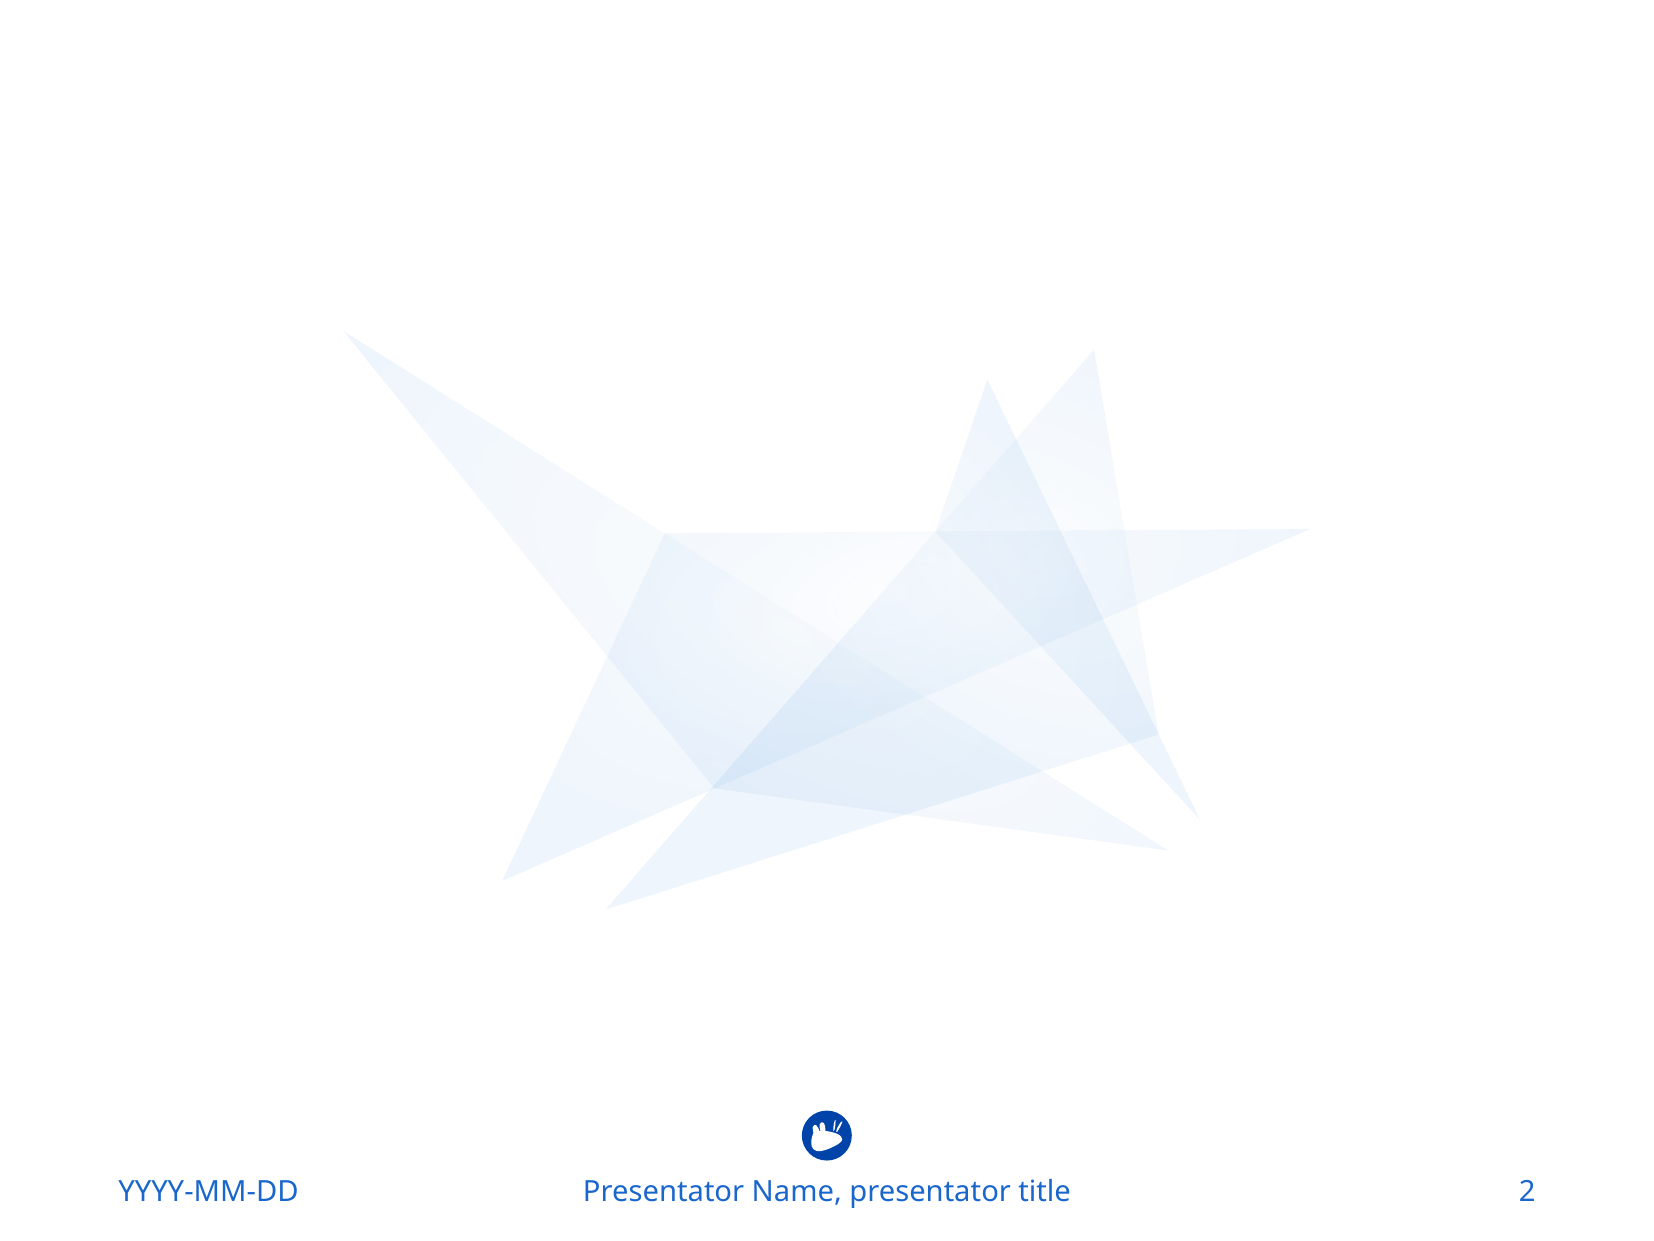

#
Presentator Name, presentator title
YYYY-MM-DD
2